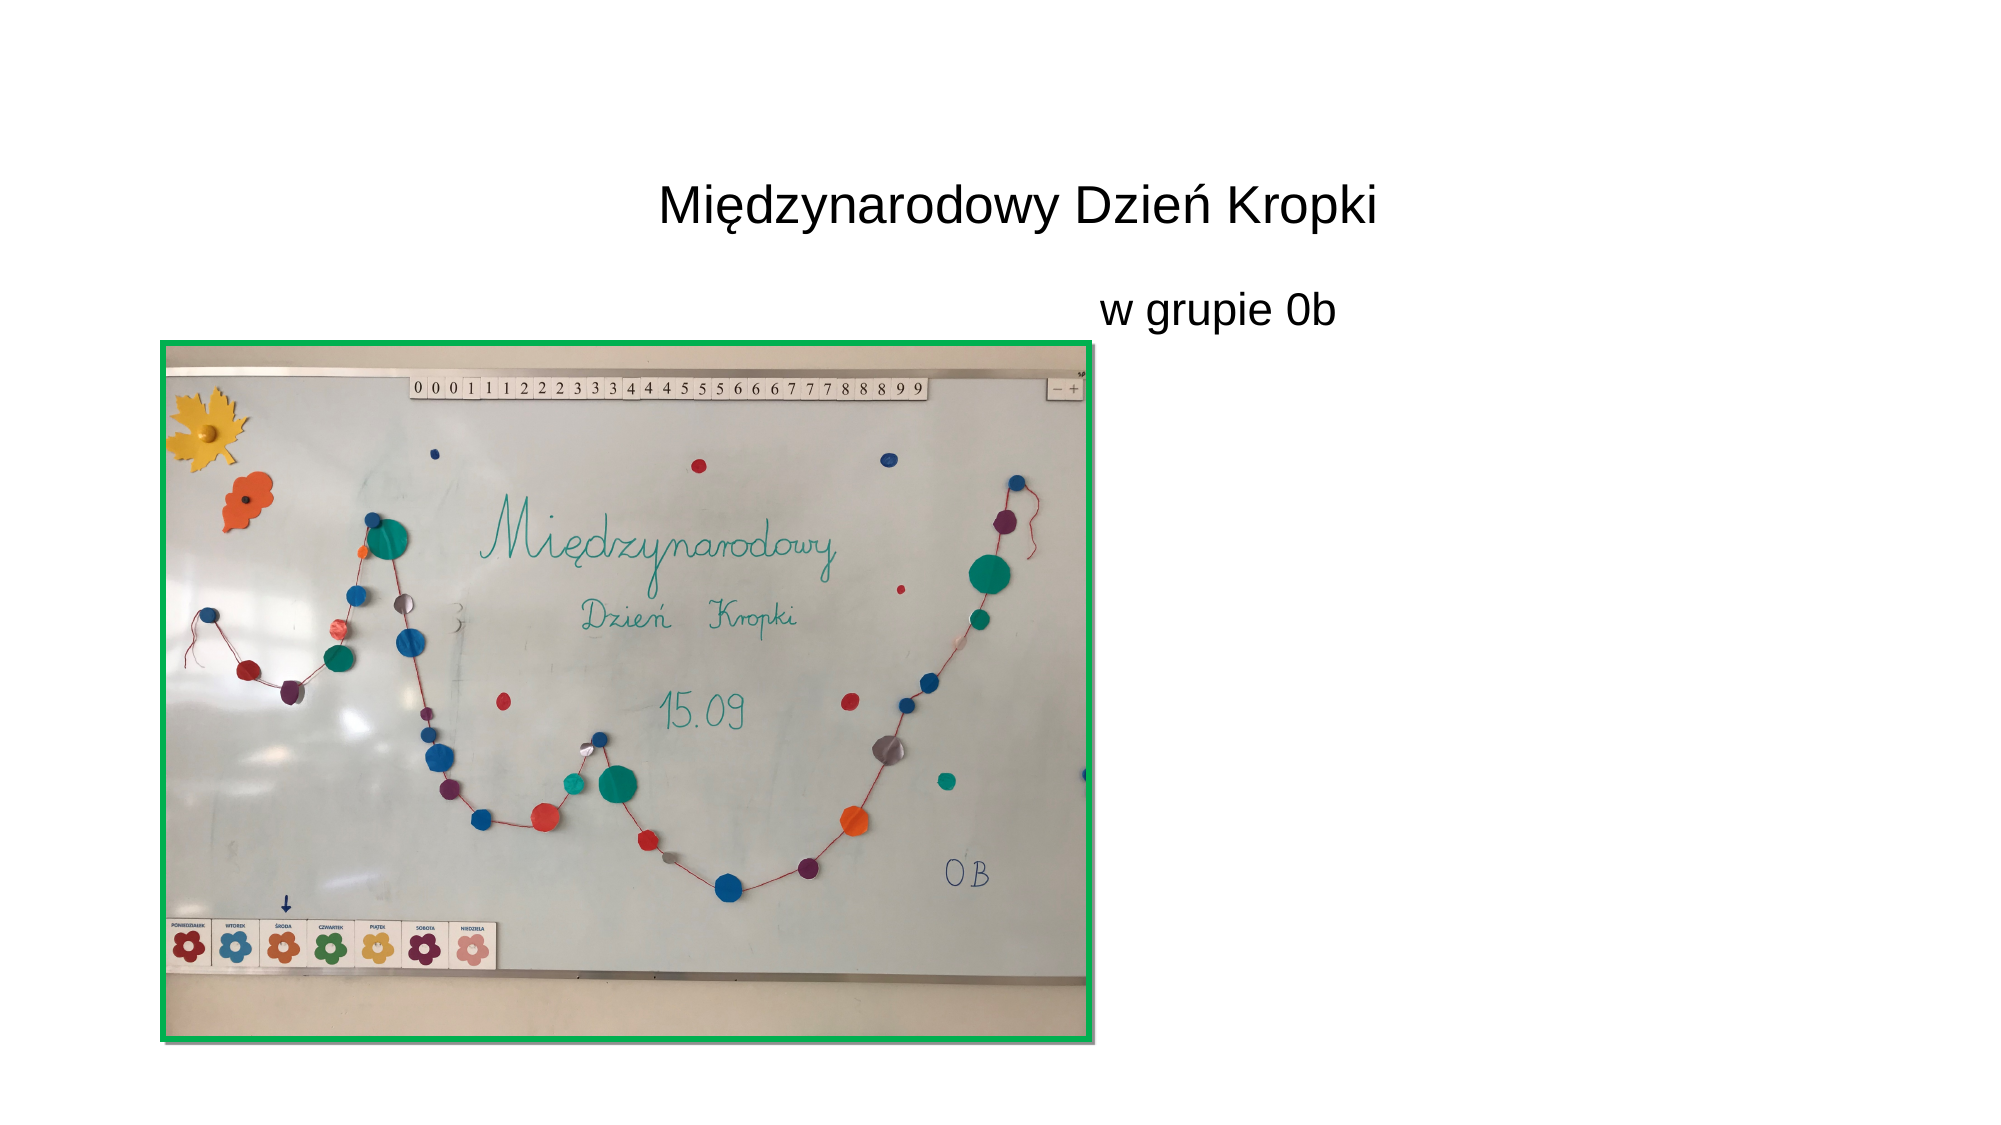

# Międzynarodowy Dzień Kropki
						w grupie 0b